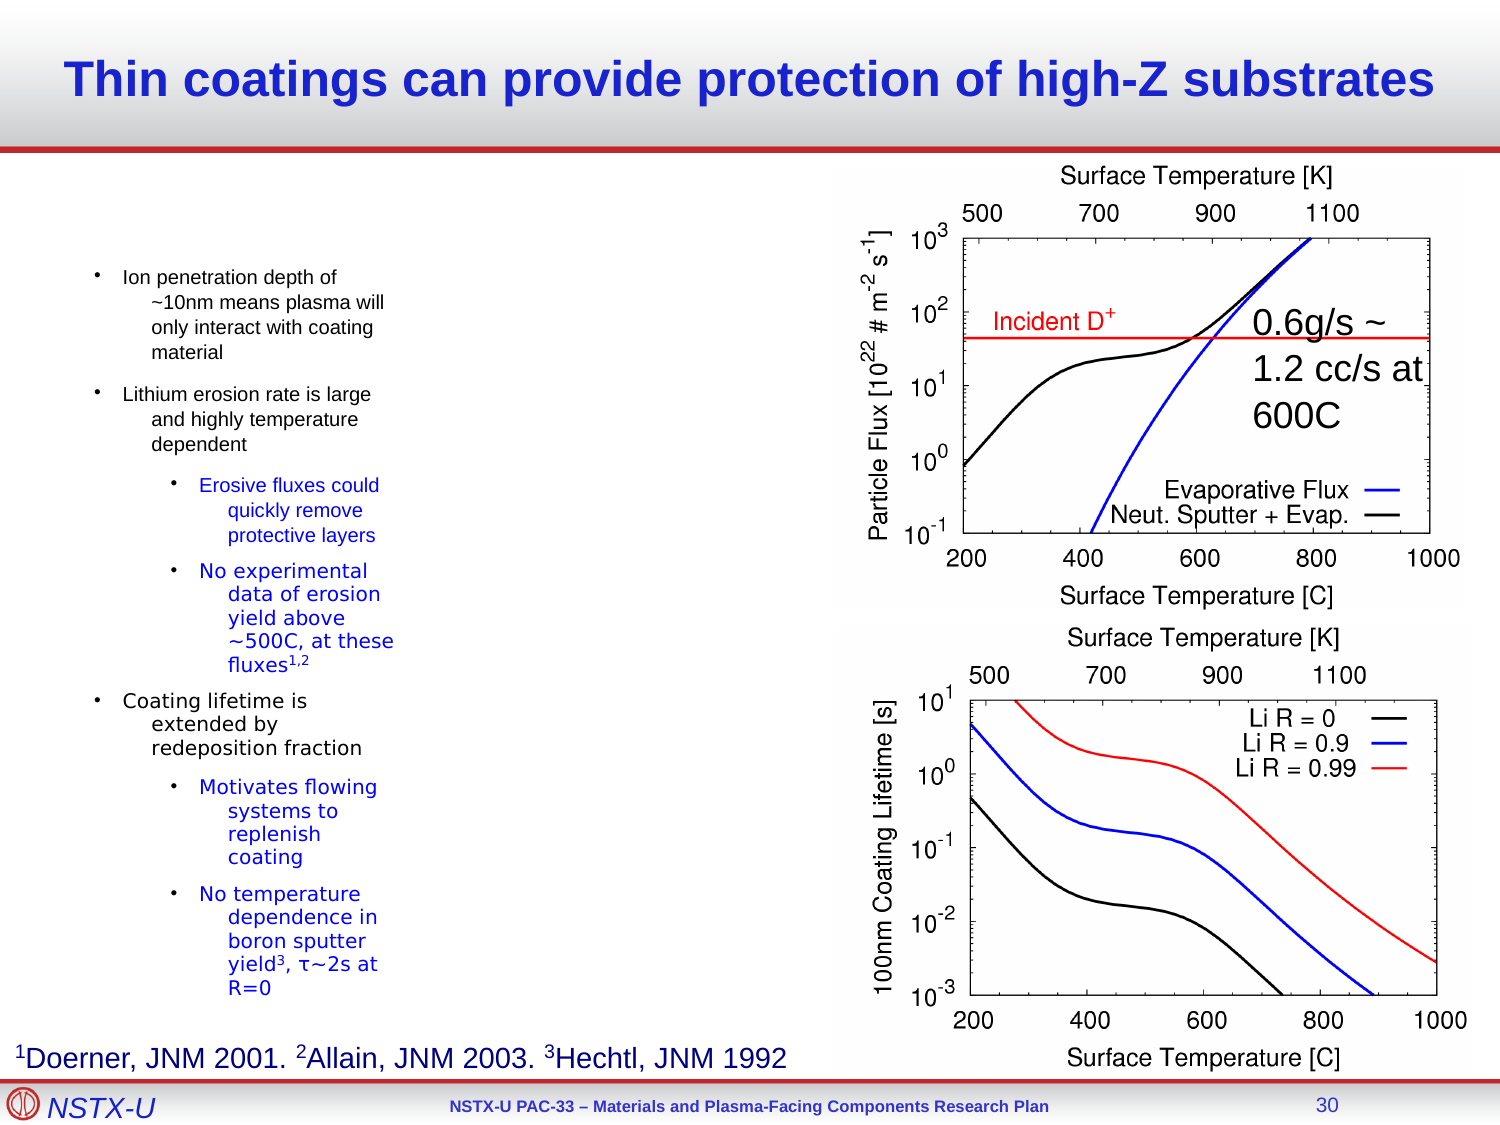

# Thin coatings can provide protection of high-Z substrates
Ion penetration depth of ~10nm means plasma will only interact with coating material
Lithium erosion rate is large and highly temperature dependent
Erosive fluxes could quickly remove protective layers
No experimental data of erosion yield above ~500C, at these fluxes1,2
Coating lifetime is extended by redeposition fraction
Motivates flowing systems to replenish coating
No temperature dependence in boron sputter yield3, τ~2s at R=0
0.6g/s ~ 1.2 cc/s at 600C
1Doerner, JNM 2001. 2Allain, JNM 2003. 3Hechtl, JNM 1992